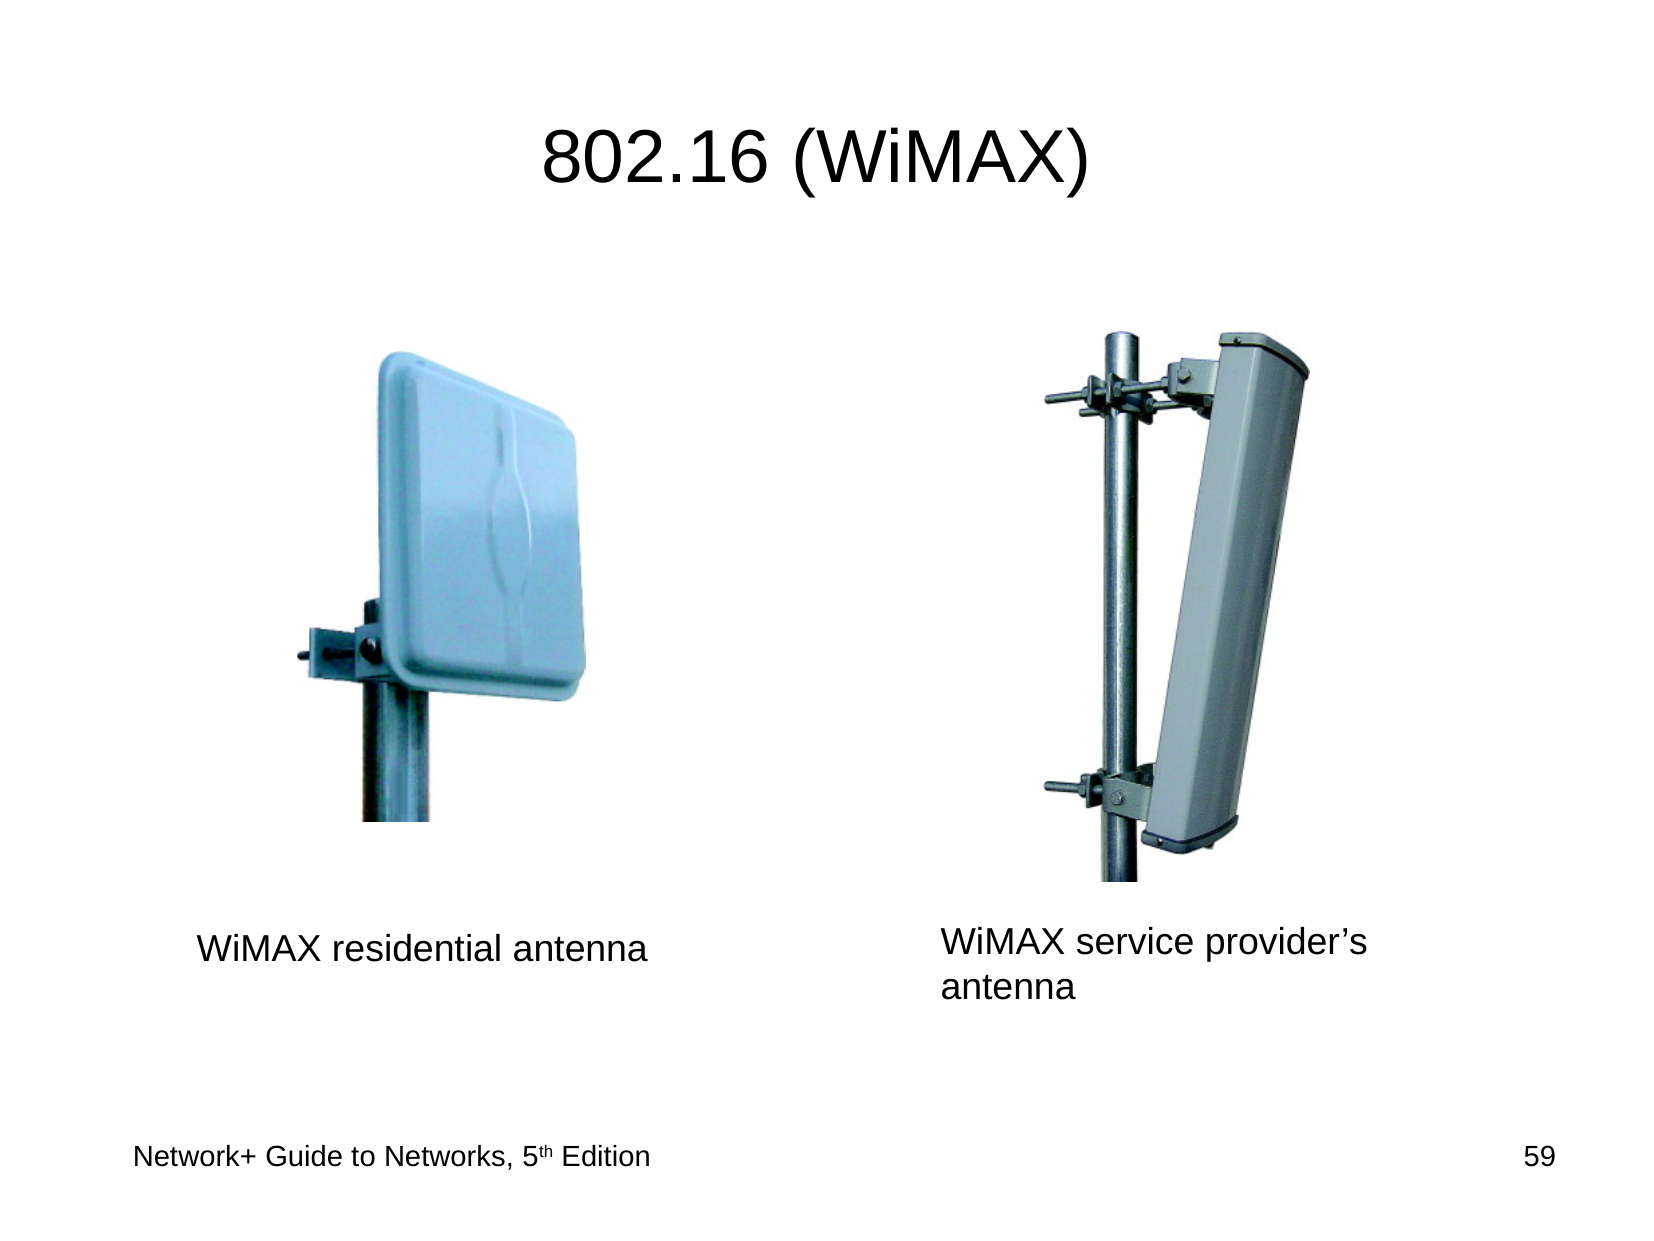

# 802.16 (WiMAX)
WiMAX service provider’s antenna
WiMAX residential antenna
Network+ Guide to Networks, 5th Edition